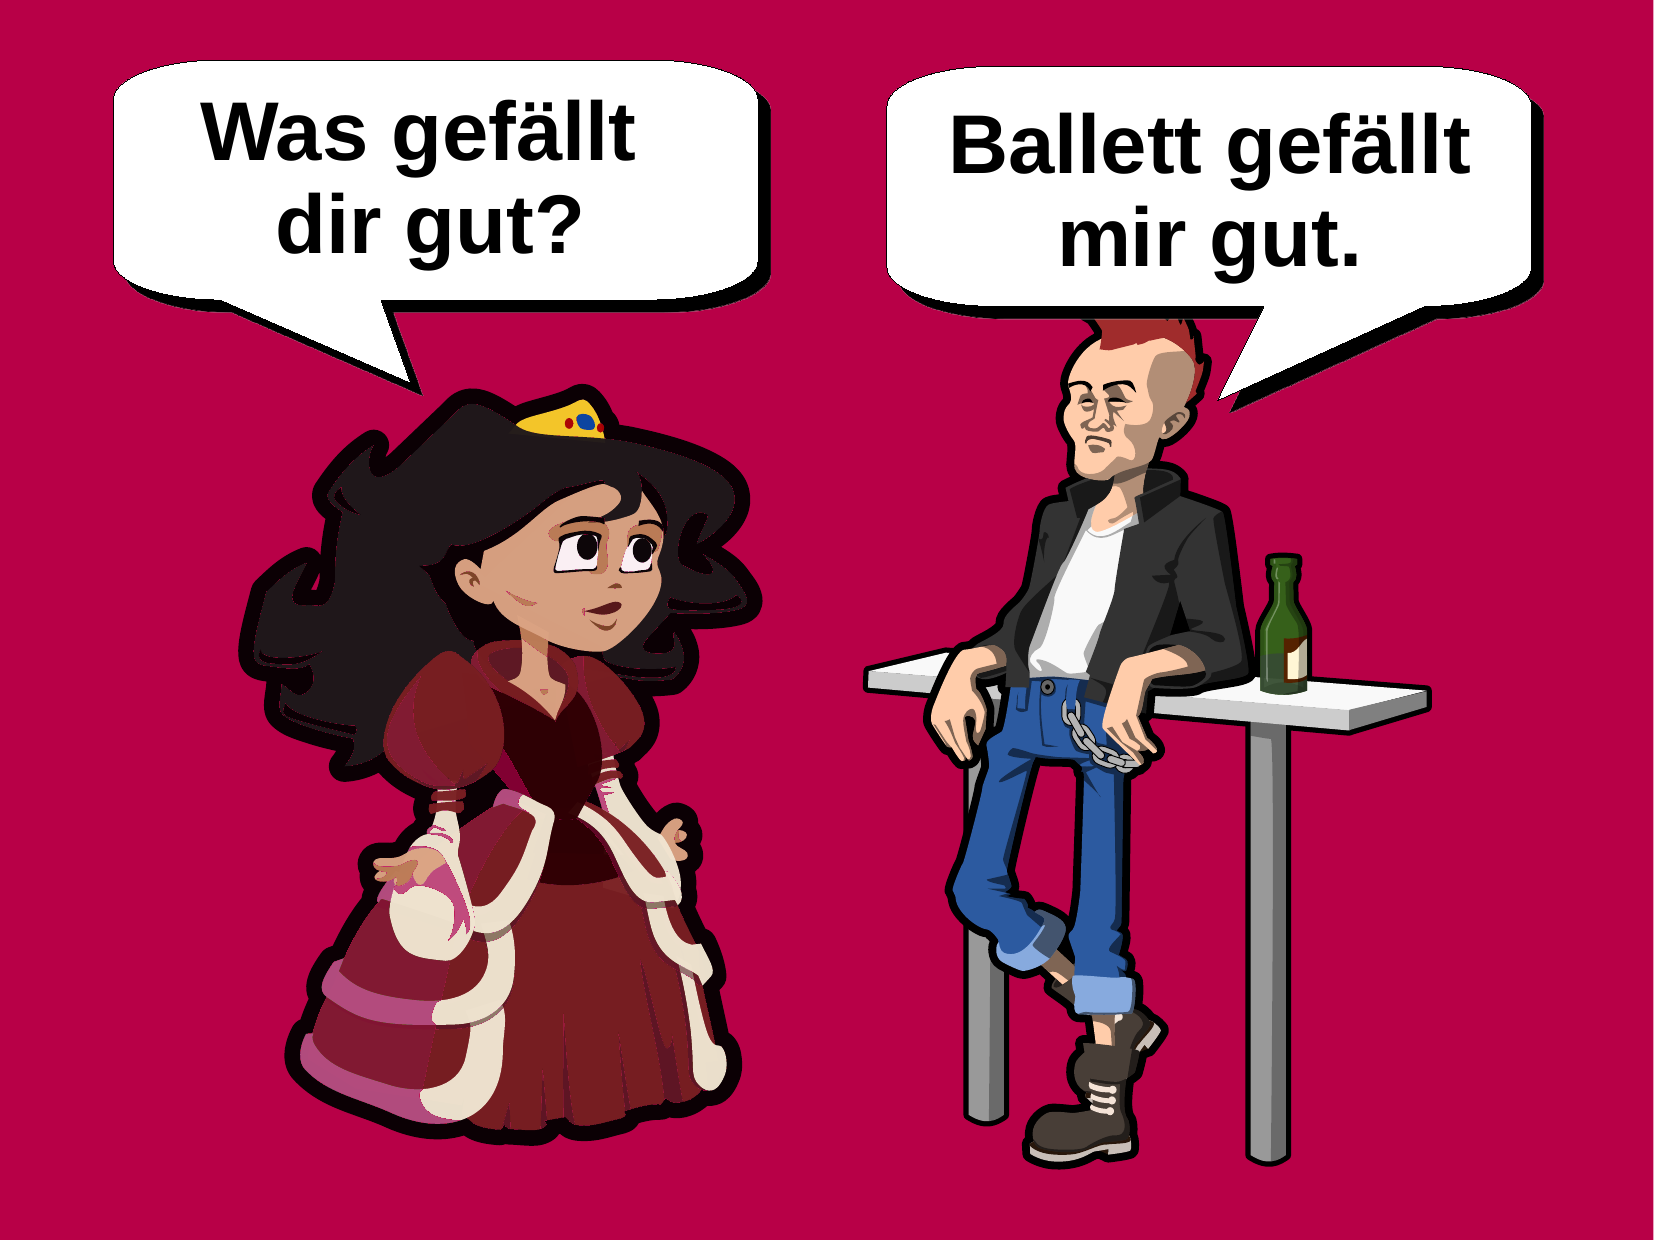

Was gefällt
dir gut?
Ballett gefällt mir gut.